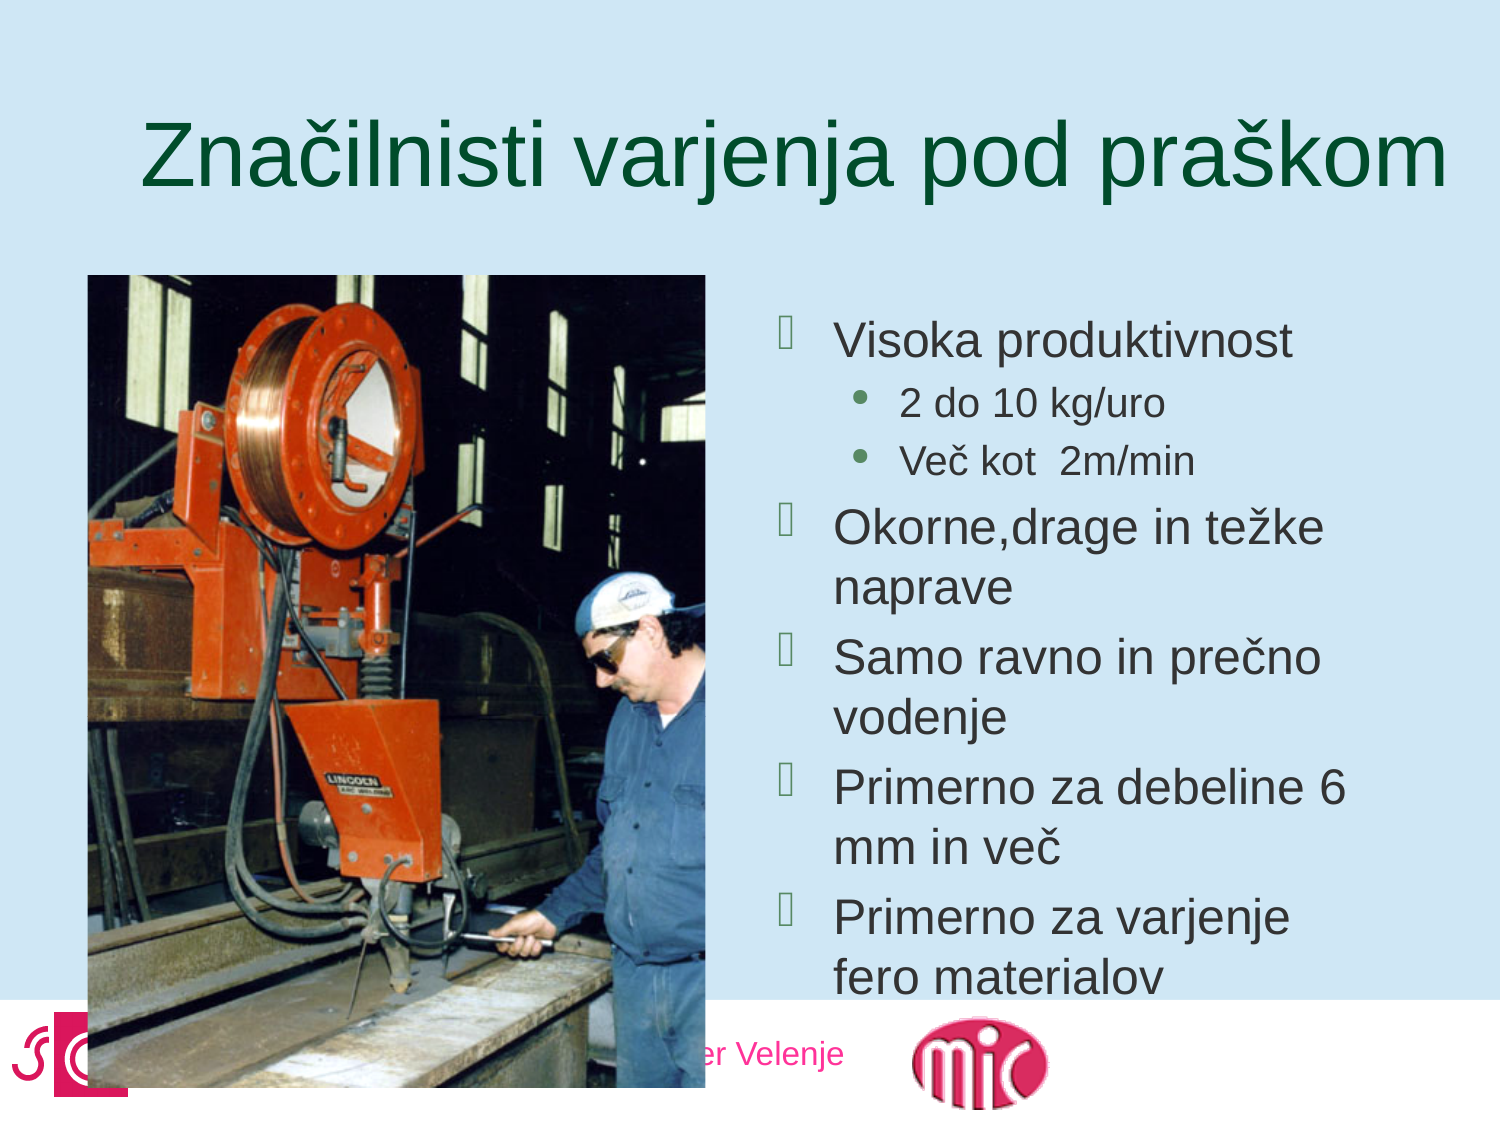

# Značilnisti varjenja pod praškom
Visoka produktivnost
2 do 10 kg/uro
Več kot 2m/min
Okorne,drage in težke naprave
Samo ravno in prečno vodenje
Primerno za debeline 6 mm in več
Primerno za varjenje fero materialov